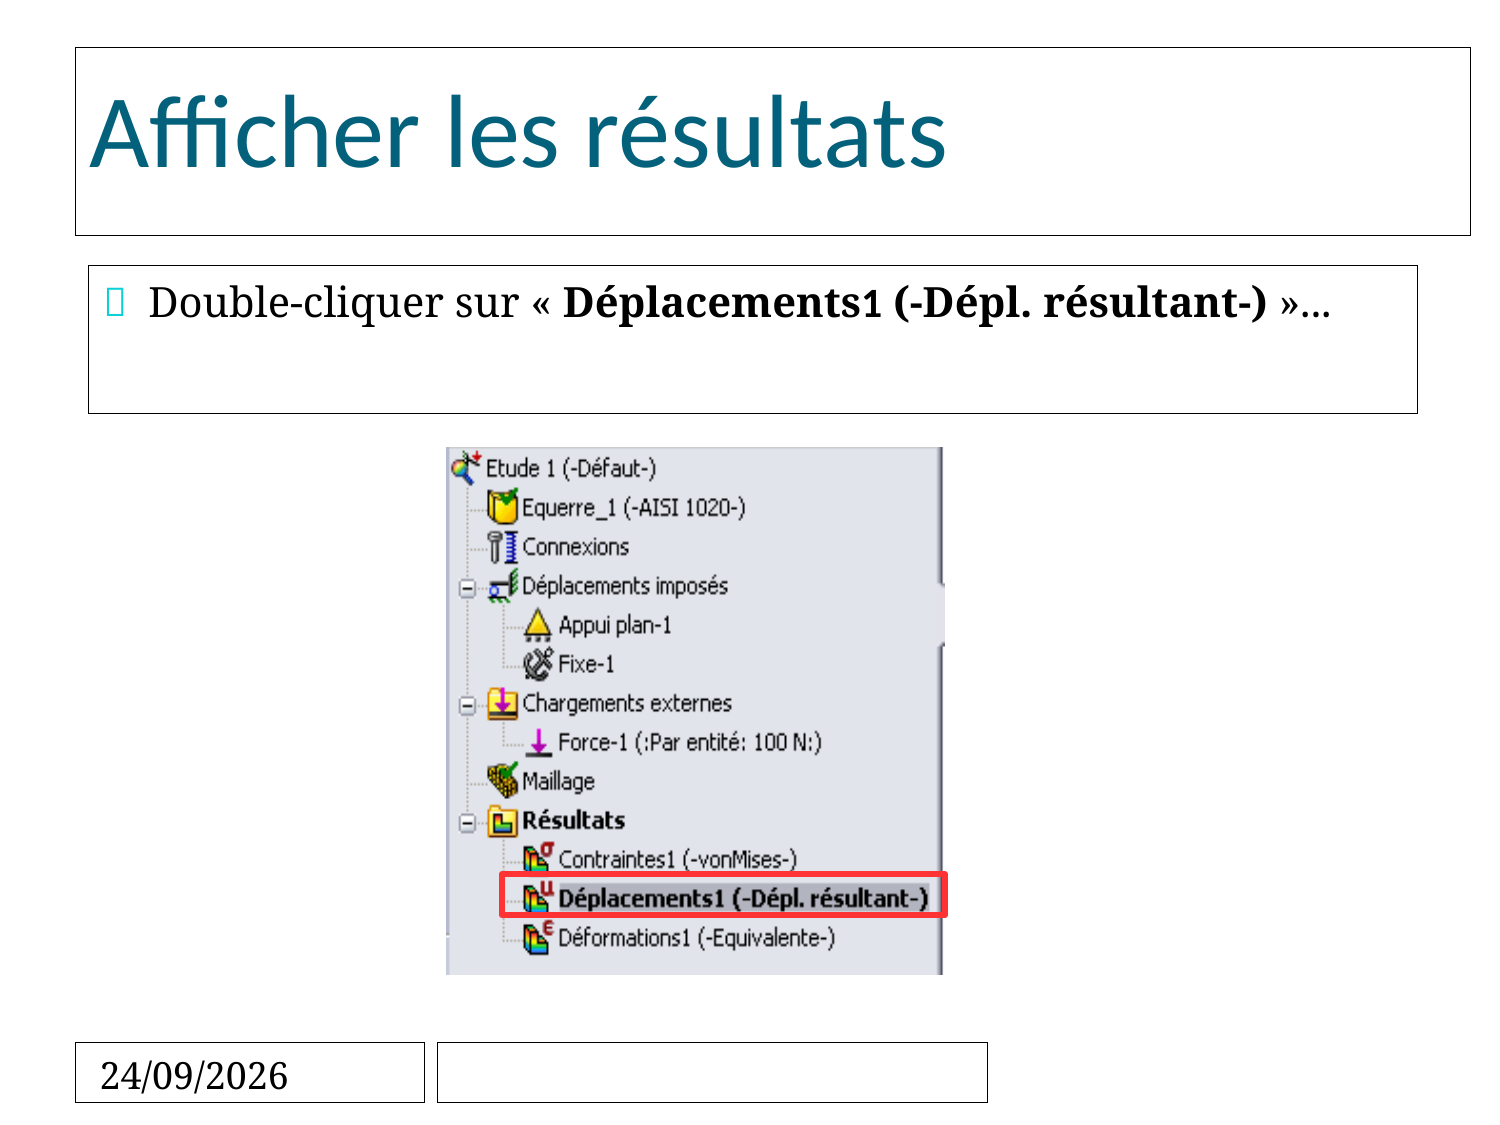

# Afficher les résultats
Double-cliquer sur « Déplacements1 (-Dépl. résultant-) »...